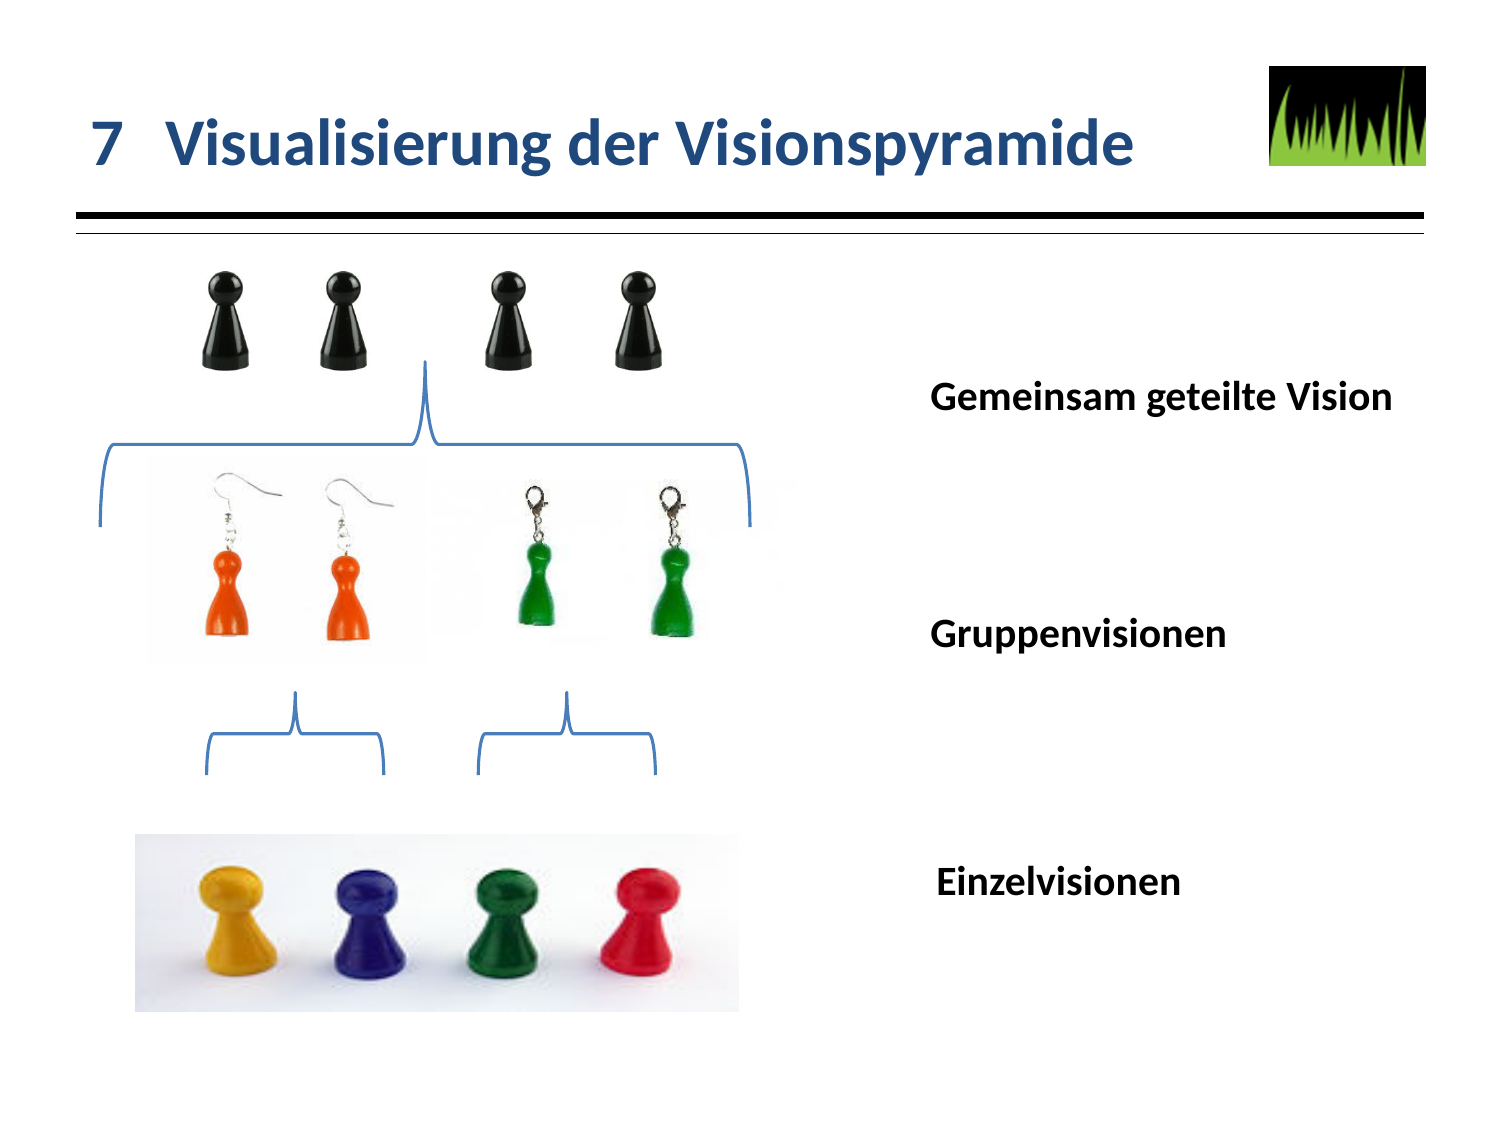

# 7	Visualisierung der Visionspyramide
Gemeinsam geteilte Vision
Gruppenvisionen
Einzelvisionen